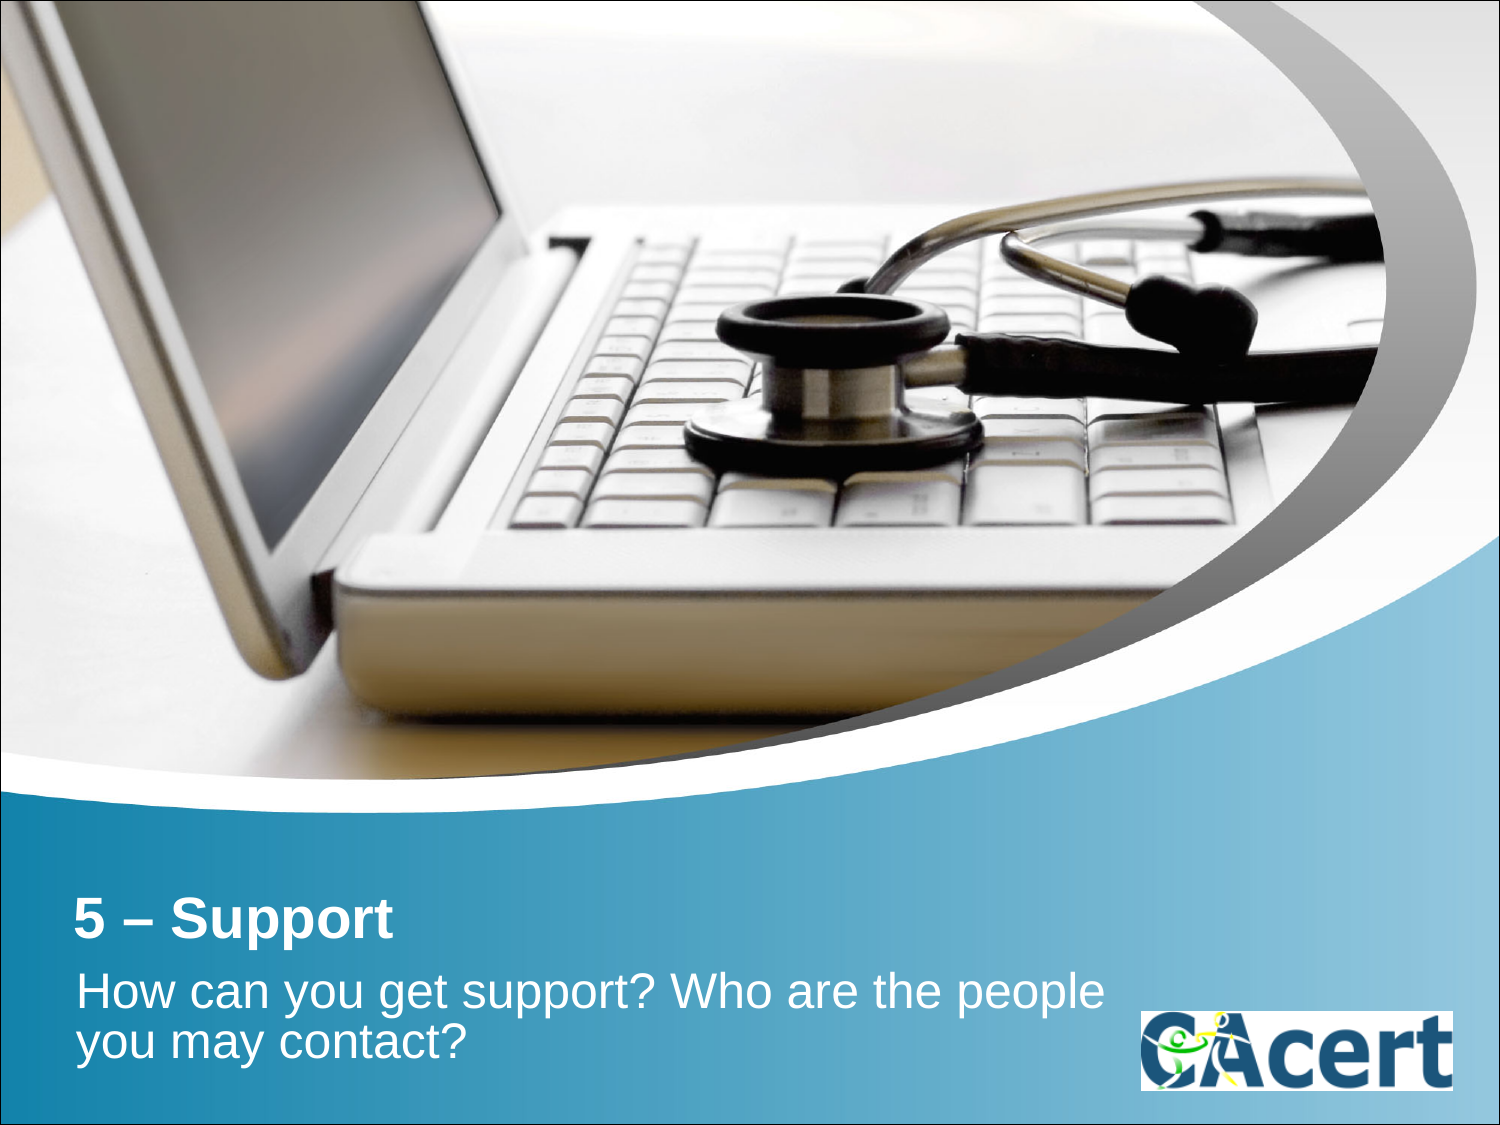

# 5 – Support
How can you get support? Who are the people you may contact?